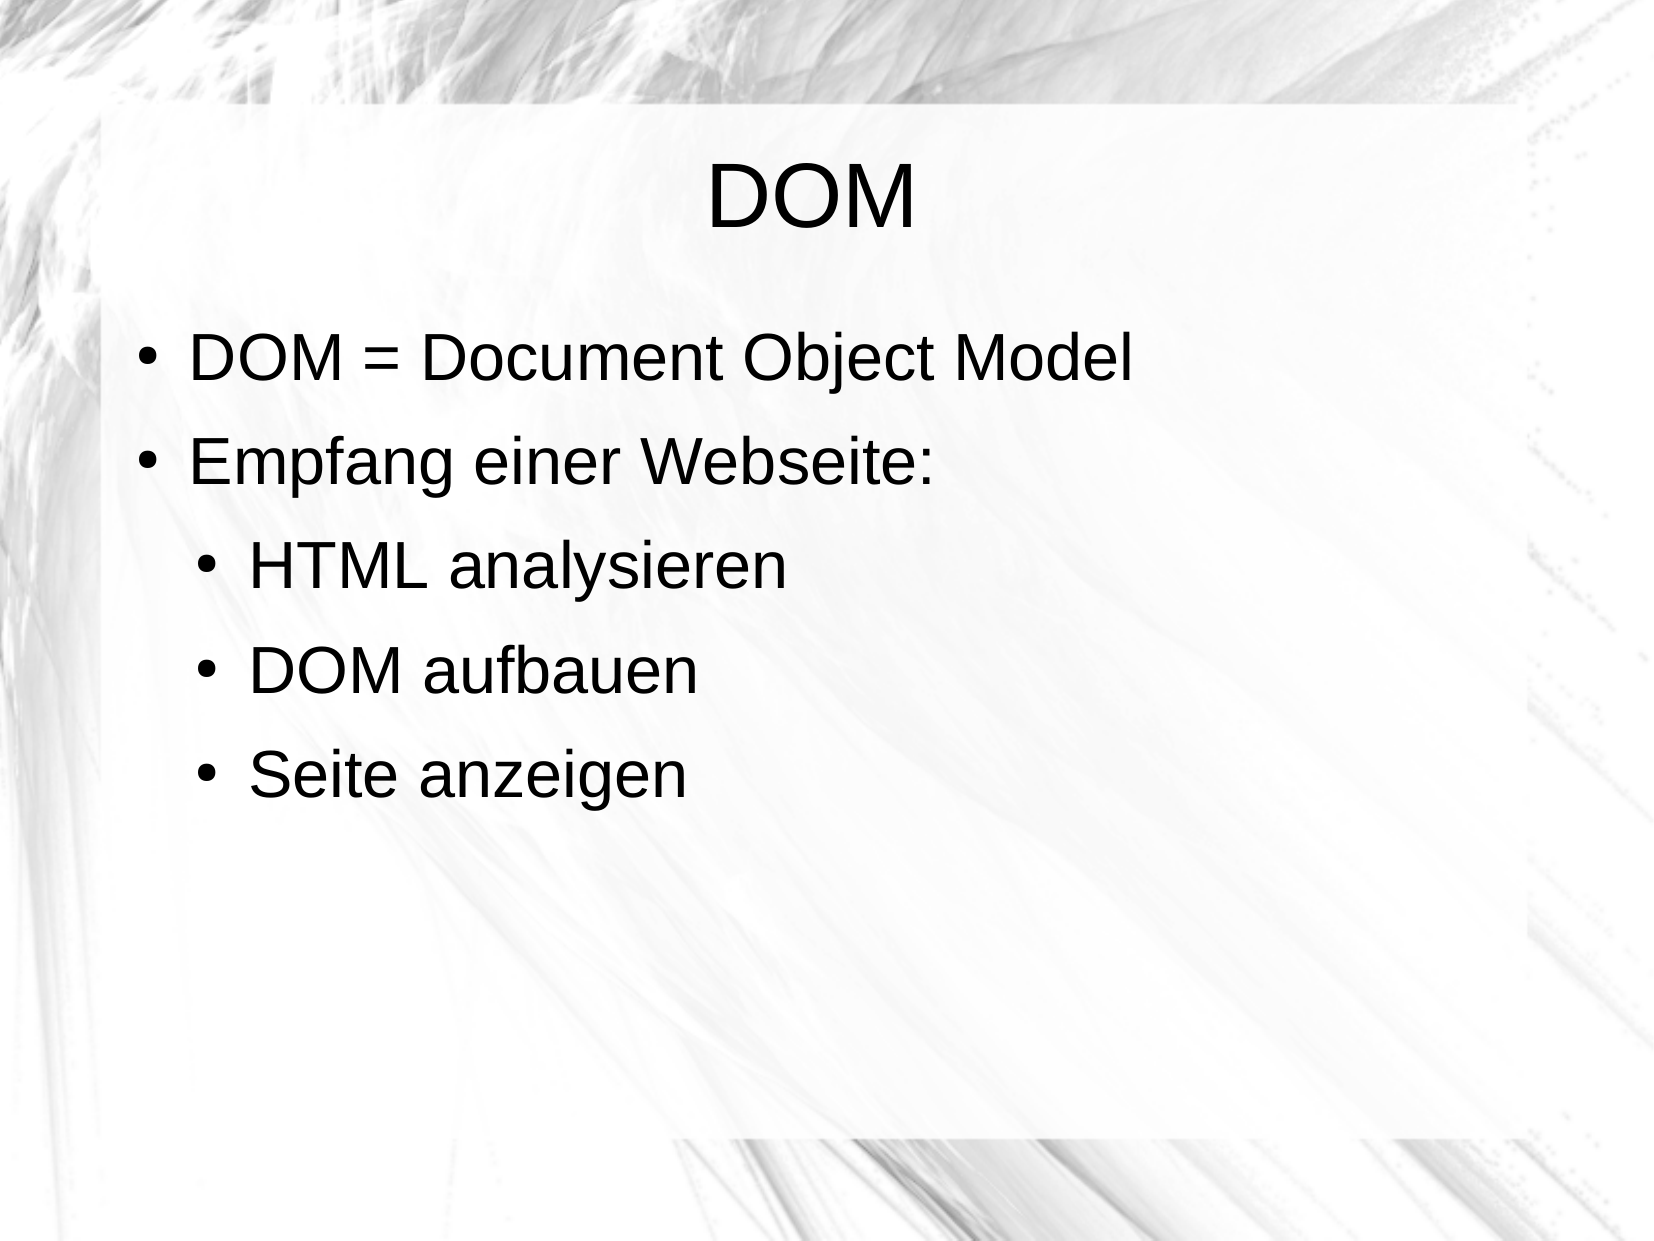

# DOM
DOM = Document Object Model
Empfang einer Webseite:
HTML analysieren
DOM aufbauen
Seite anzeigen